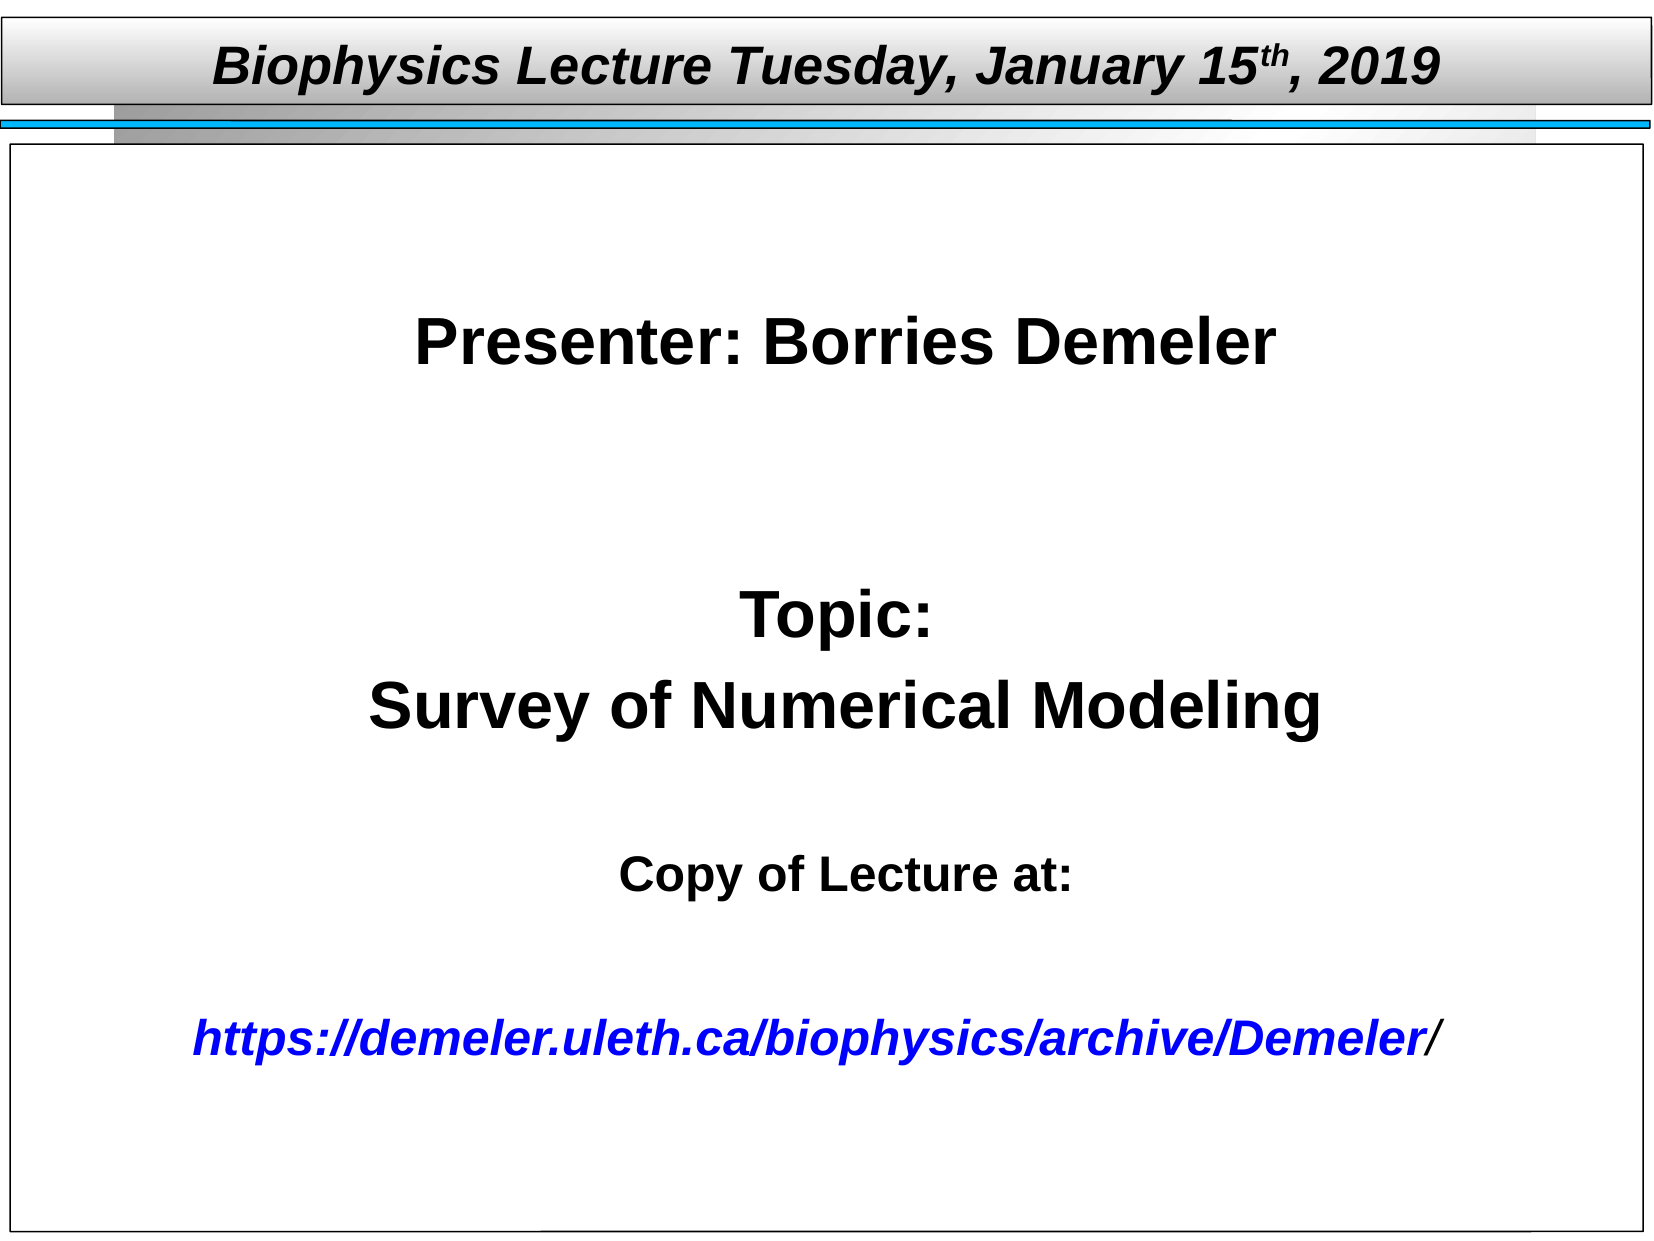

Biophysics Lecture Tuesday, January 15th, 2019
Presenter: Borries Demeler
Topic:
Survey of Numerical Modeling
Copy of Lecture at:
https://demeler.uleth.ca/biophysics/archive/Demeler/